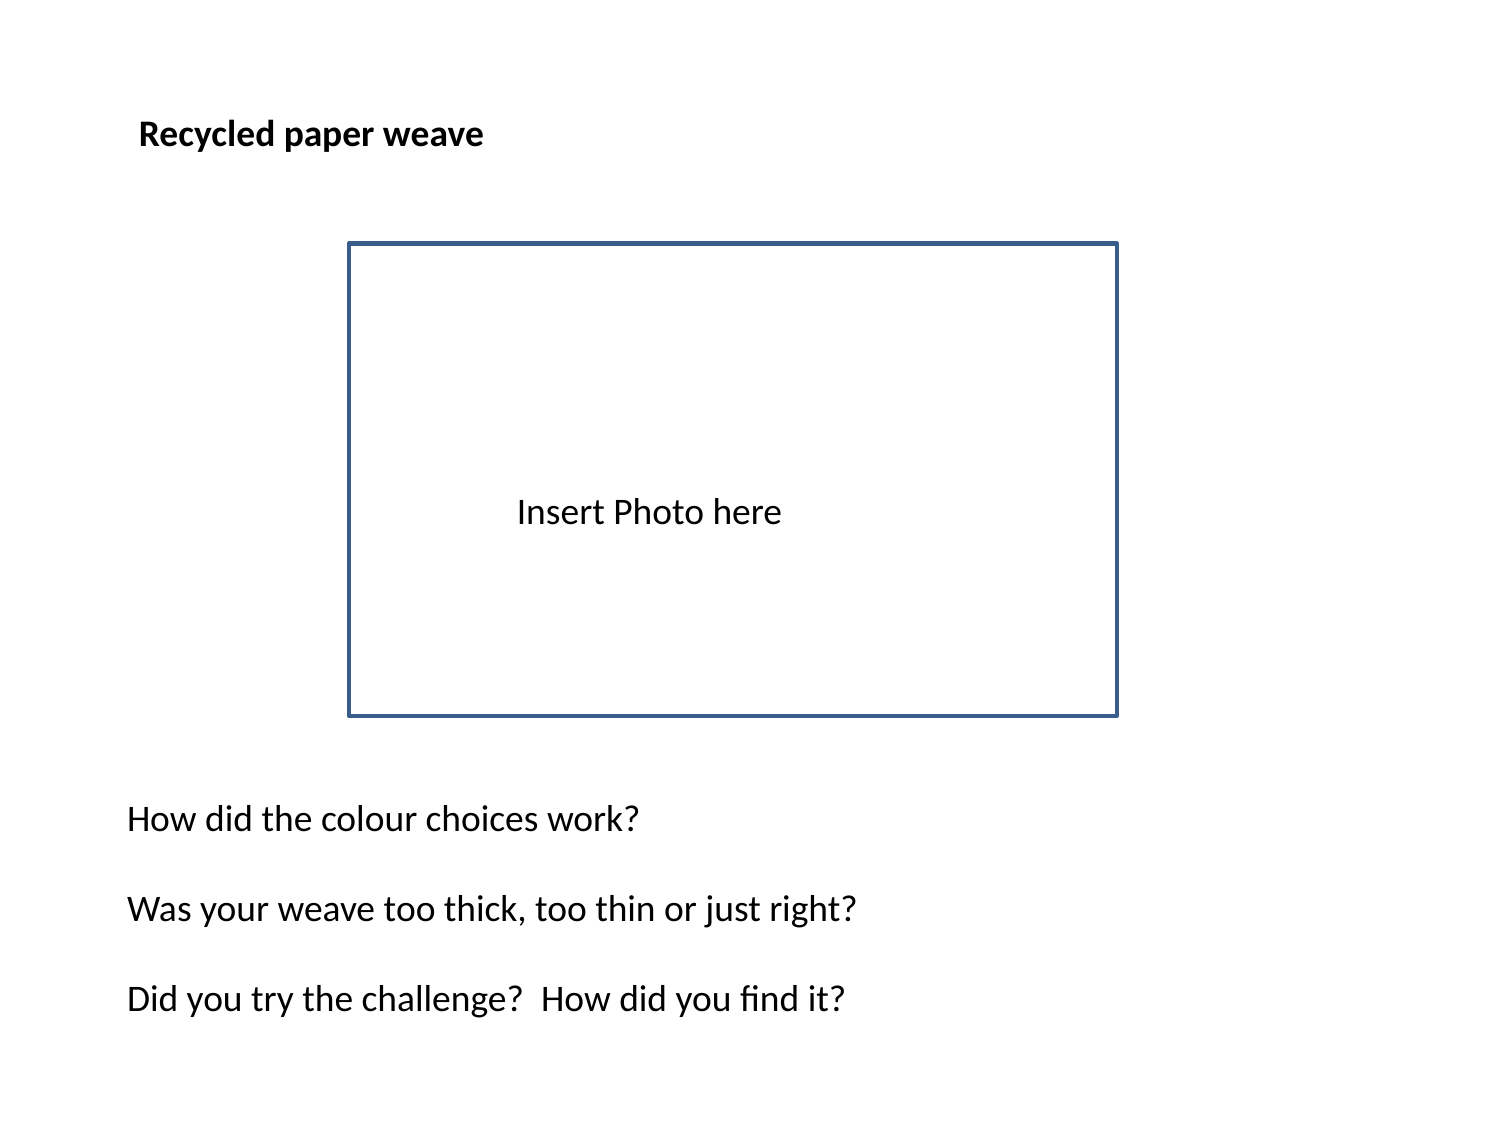

Recycled paper weave
Insert Photo here
How did the colour choices work?
Was your weave too thick, too thin or just right?
Did you try the challenge? How did you find it?